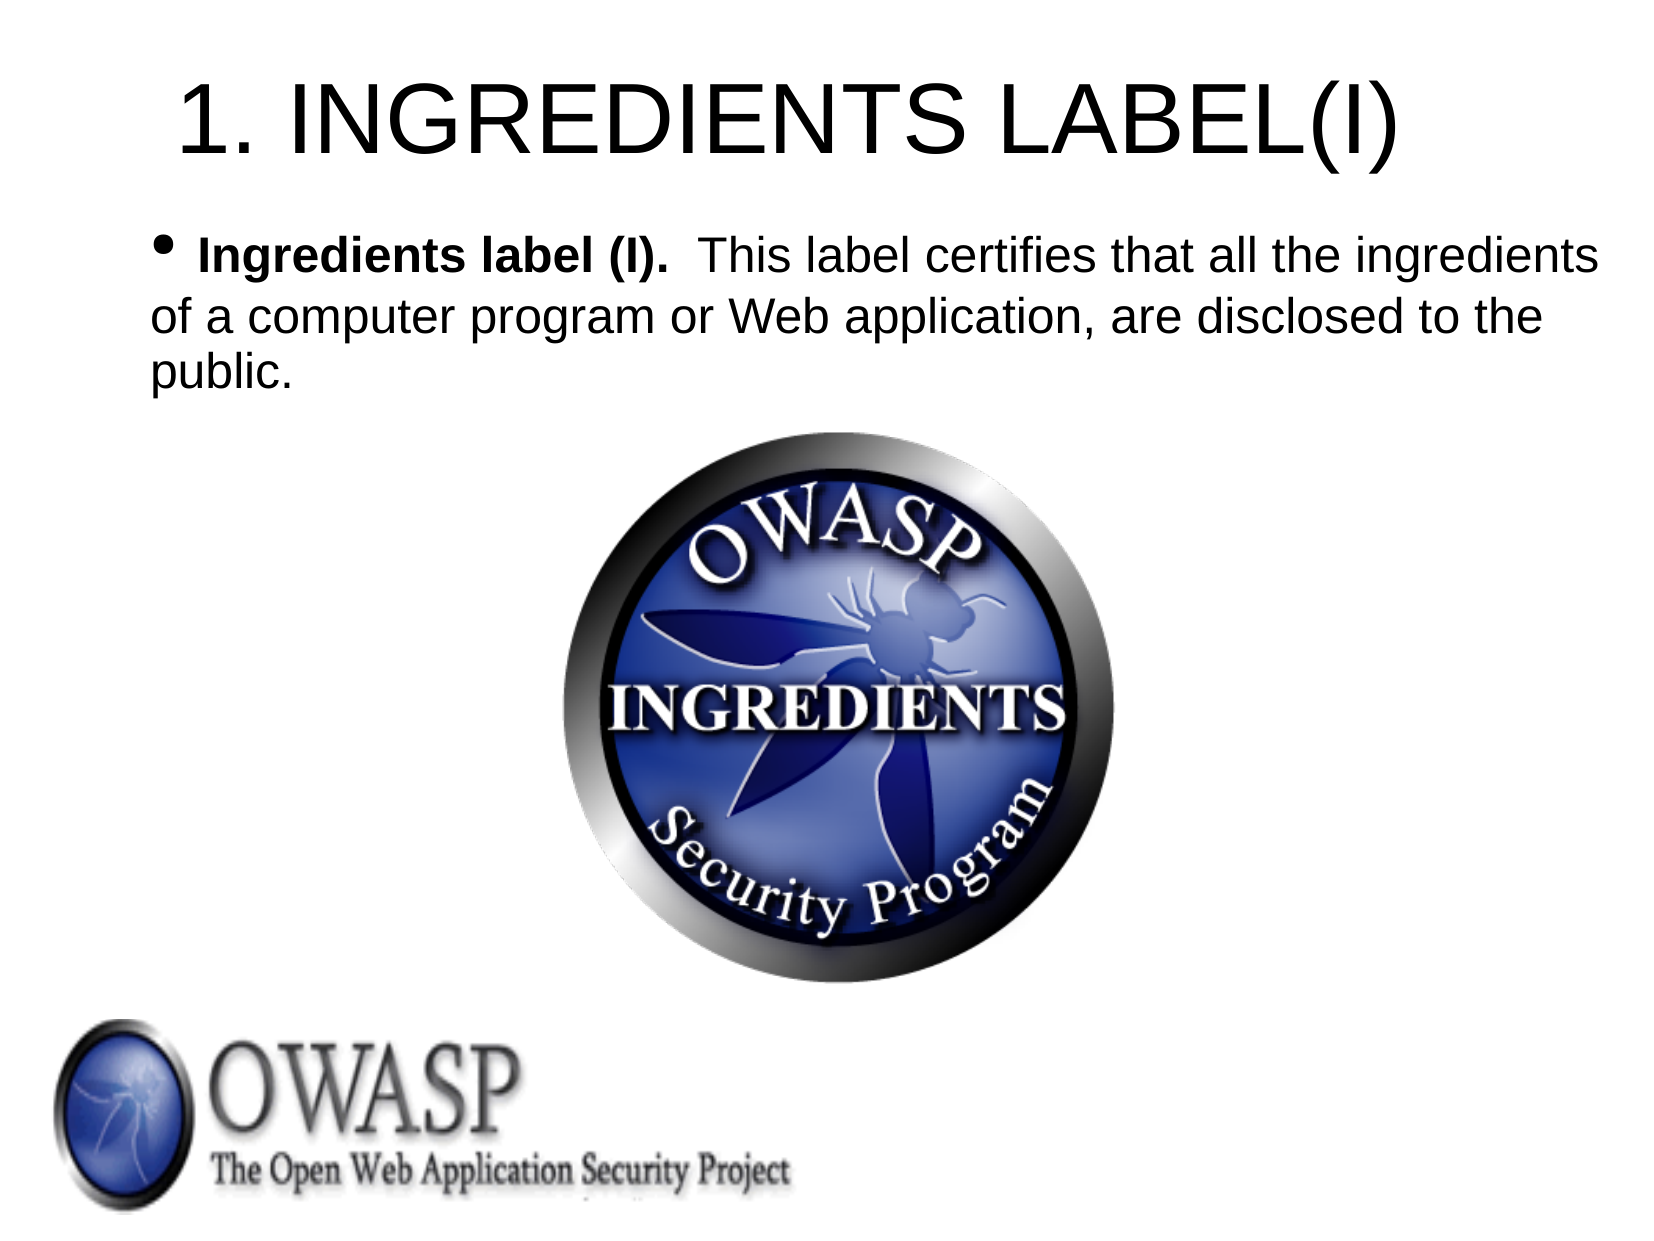

# 1. INGREDIENTS LABEL(I)
 Ingredients label (I). This label certifies that all the ingredients of a computer program or Web application, are disclosed to the public.